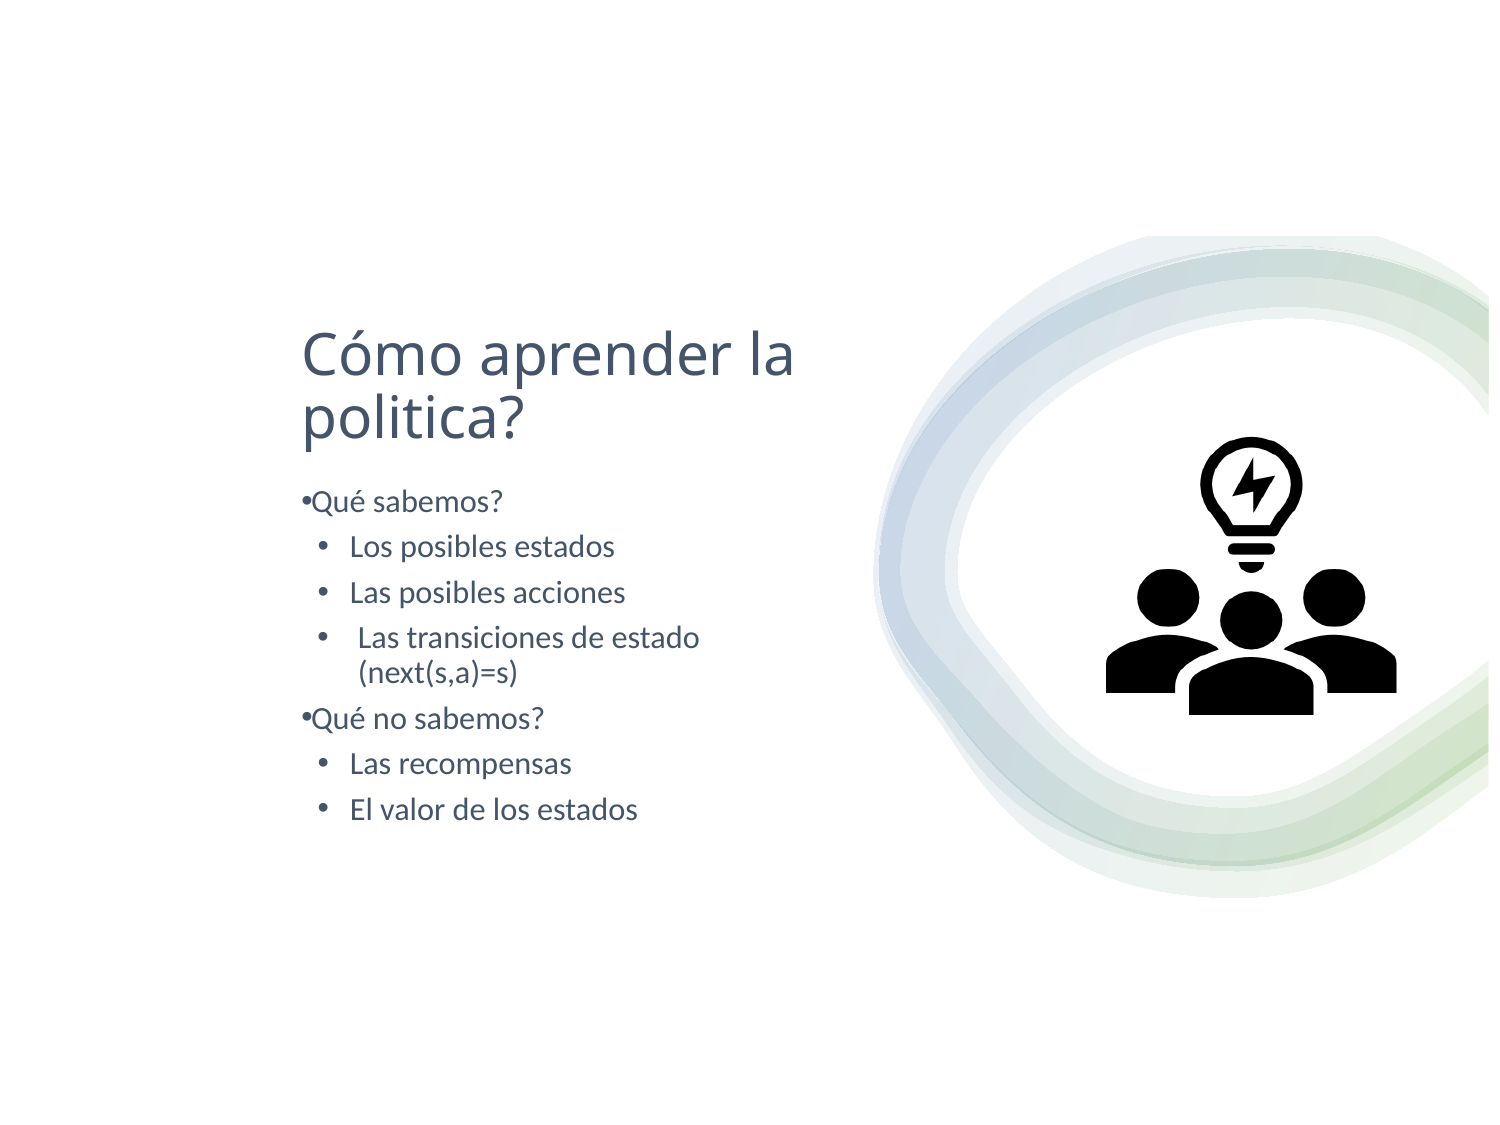

# Cómo aprender la politica?
Qué sabemos?
Los posibles estados
Las posibles acciones
Las transiciones de estado (next(s,a)=s)
Qué no sabemos?
Las recompensas
El valor de los estados